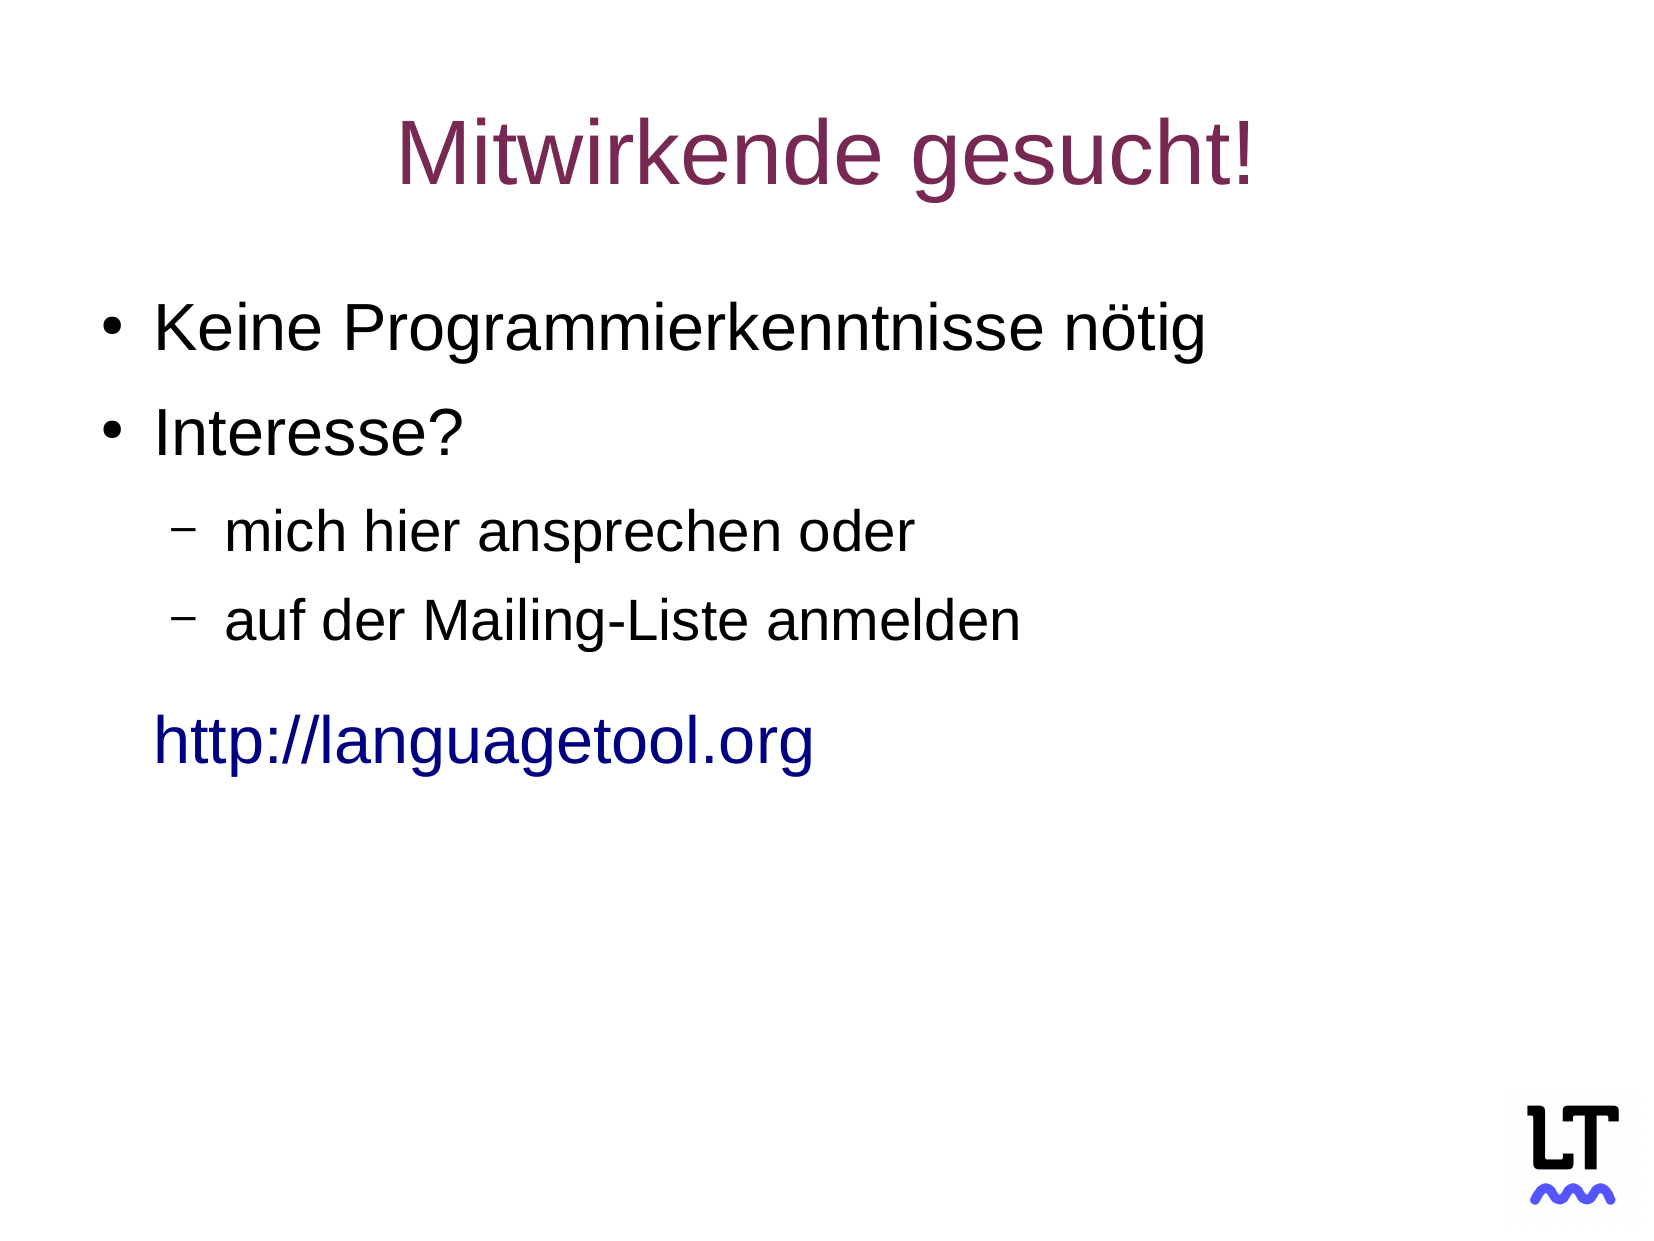

# Mitwirkende gesucht!
Keine Programmierkenntnisse nötig
Interesse?
mich hier ansprechen oder
auf der Mailing-Liste anmelden
http://languagetool.org